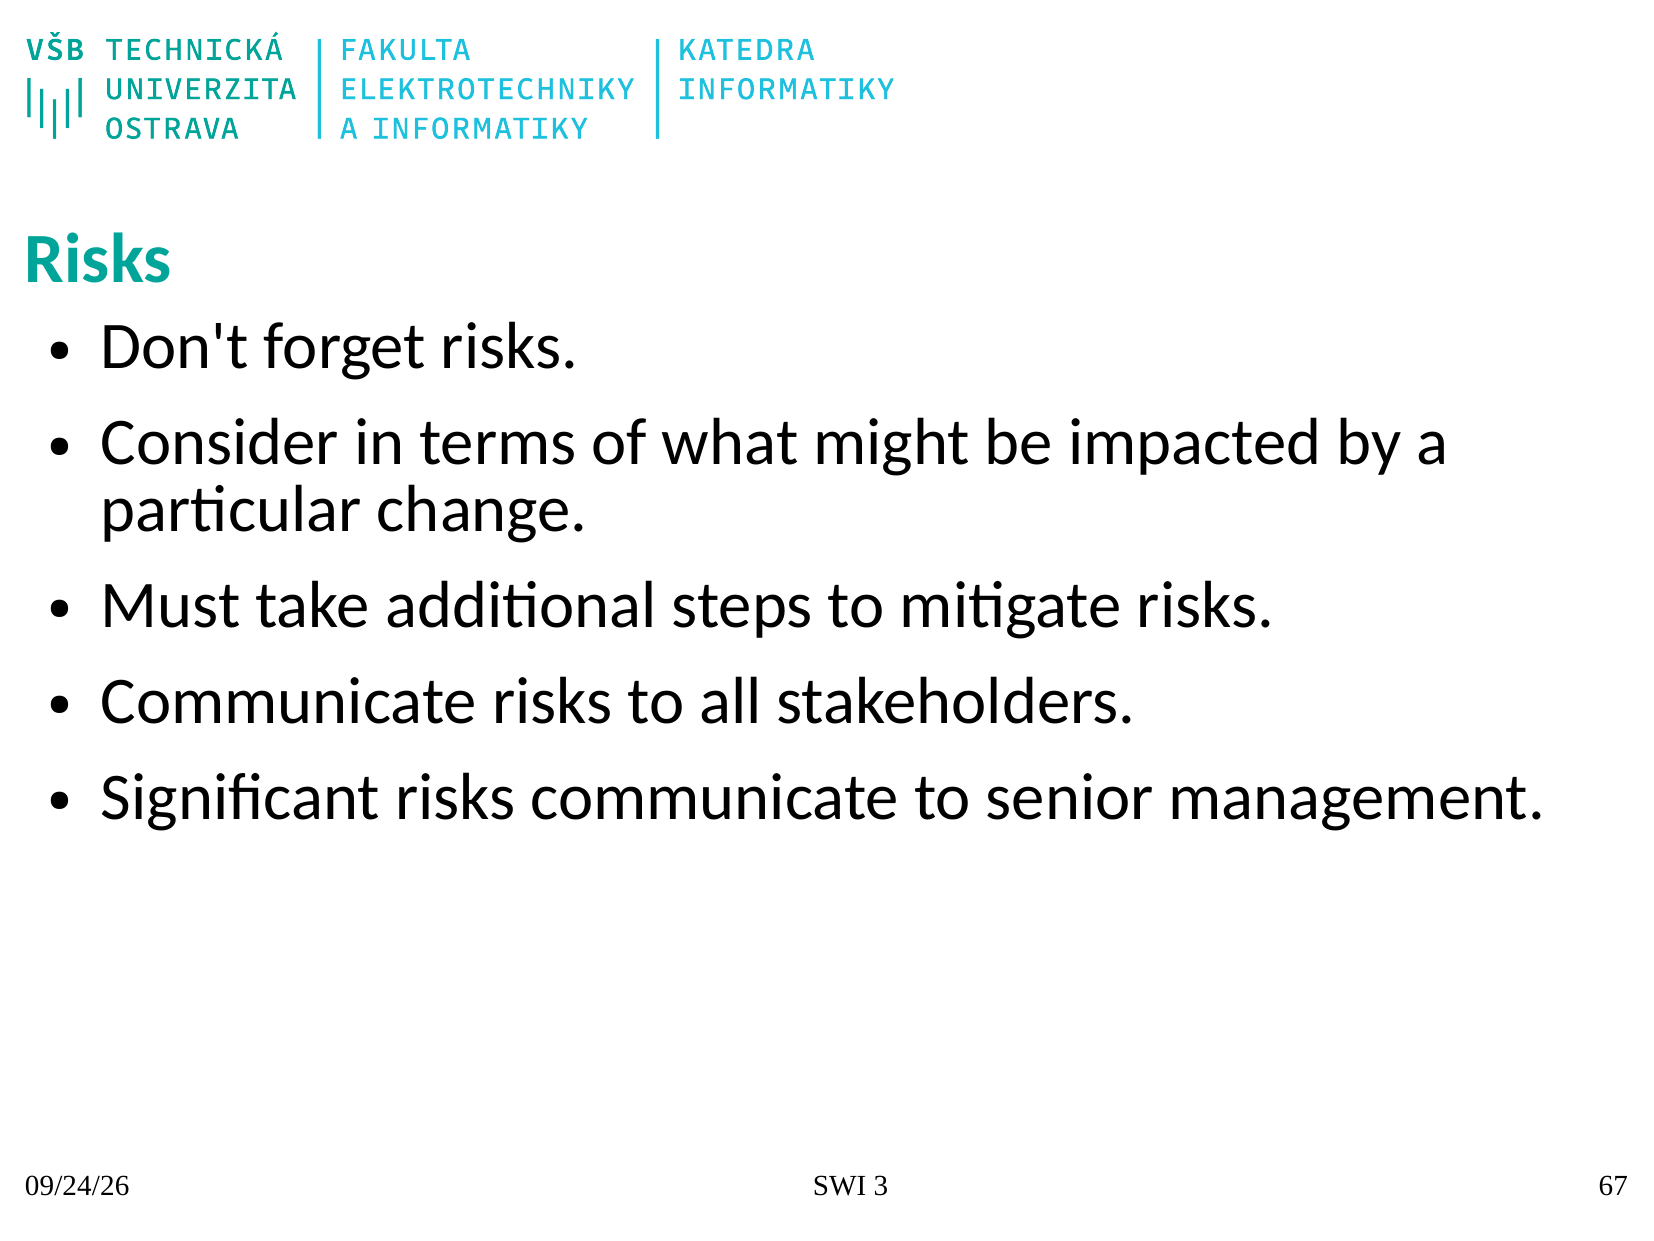

# Risks
Don't forget risks.
Consider in terms of what might be impacted by a particular change.
Must take additional steps to mitigate risks.
Communicate risks to all stakeholders.
Significant risks communicate to senior management.
SWI 3
67